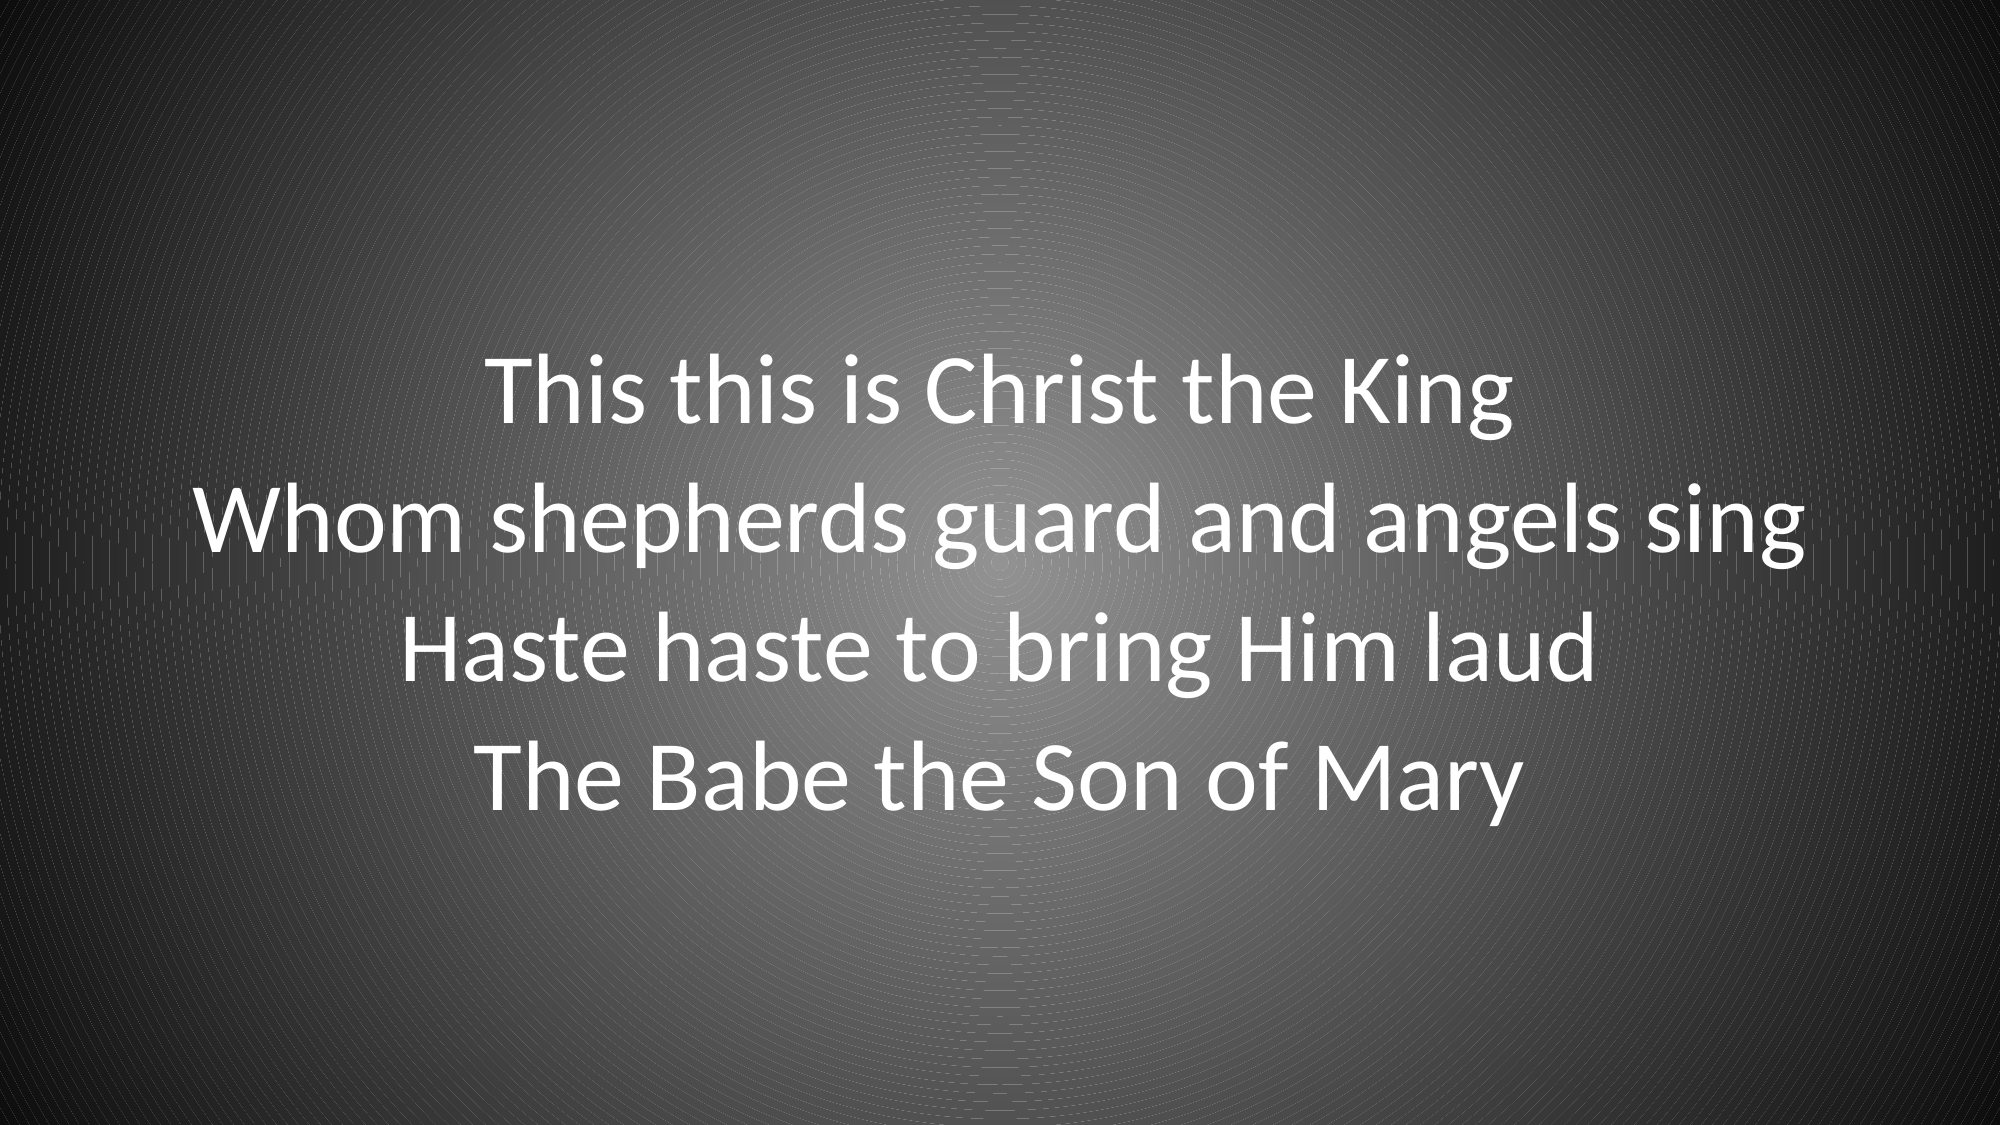

This this is Christ the King
Whom shepherds guard and angels sing
Haste haste to bring Him laud
The Babe the Son of Mary